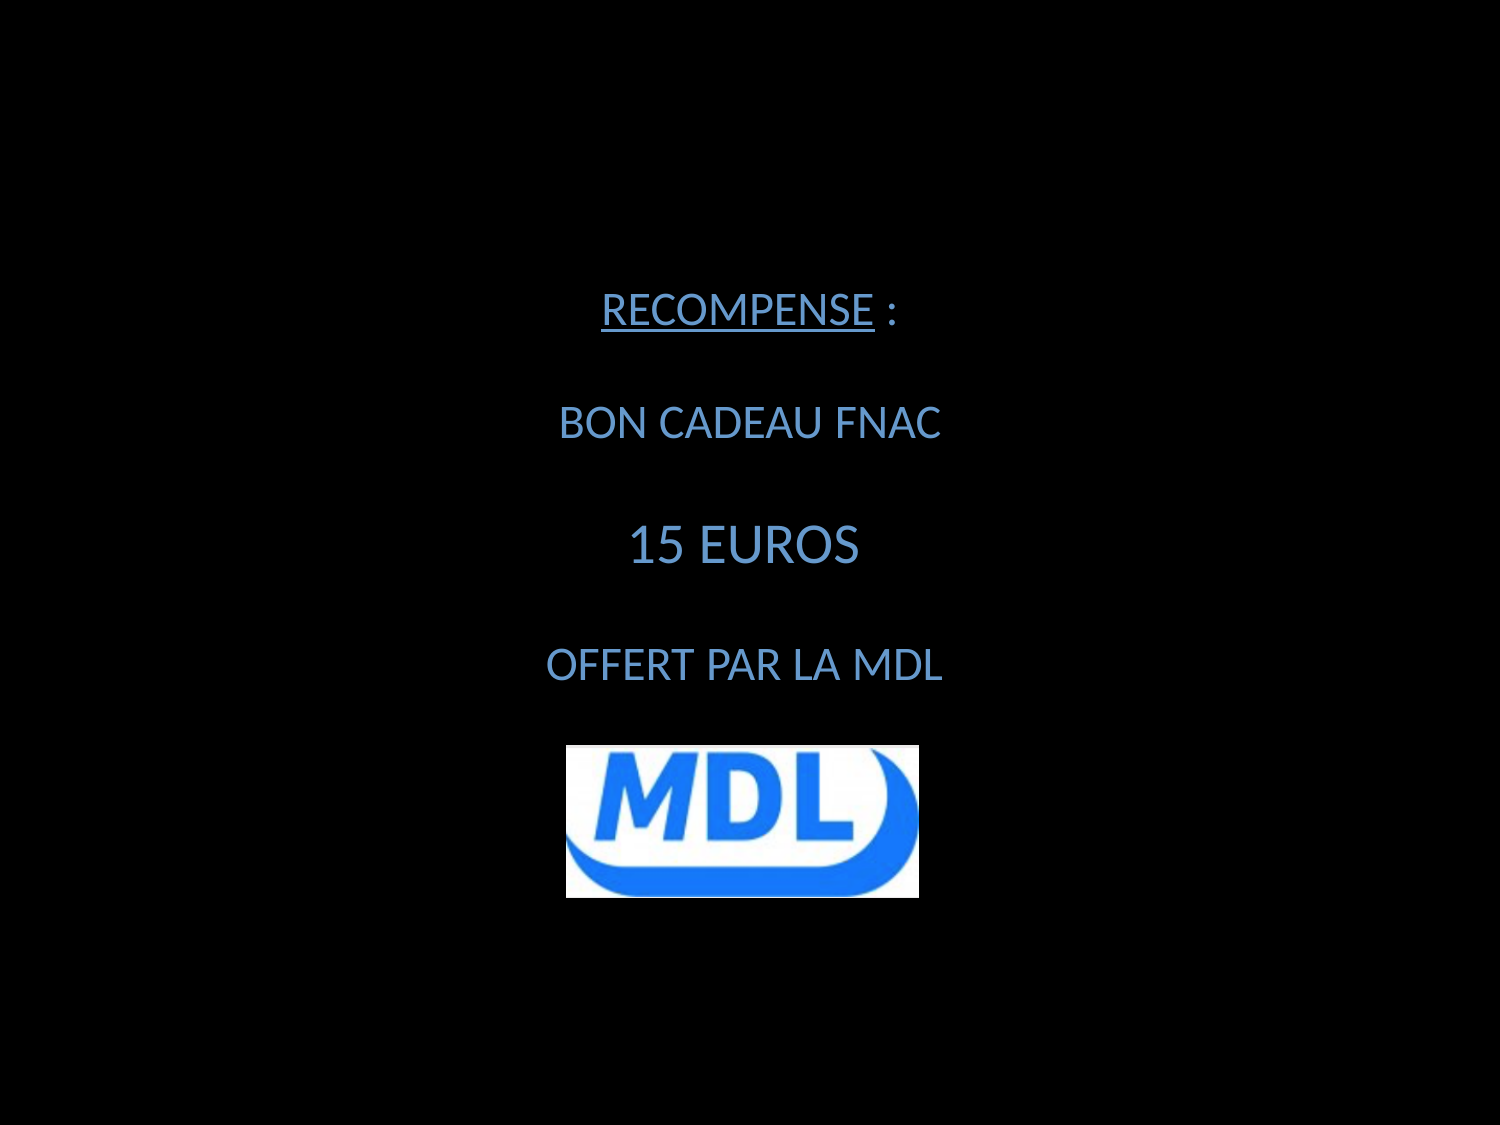

#
RECOMPENSE :
 BON CADEAU FNAC
15 EUROS
OFFERT PAR LA MDL